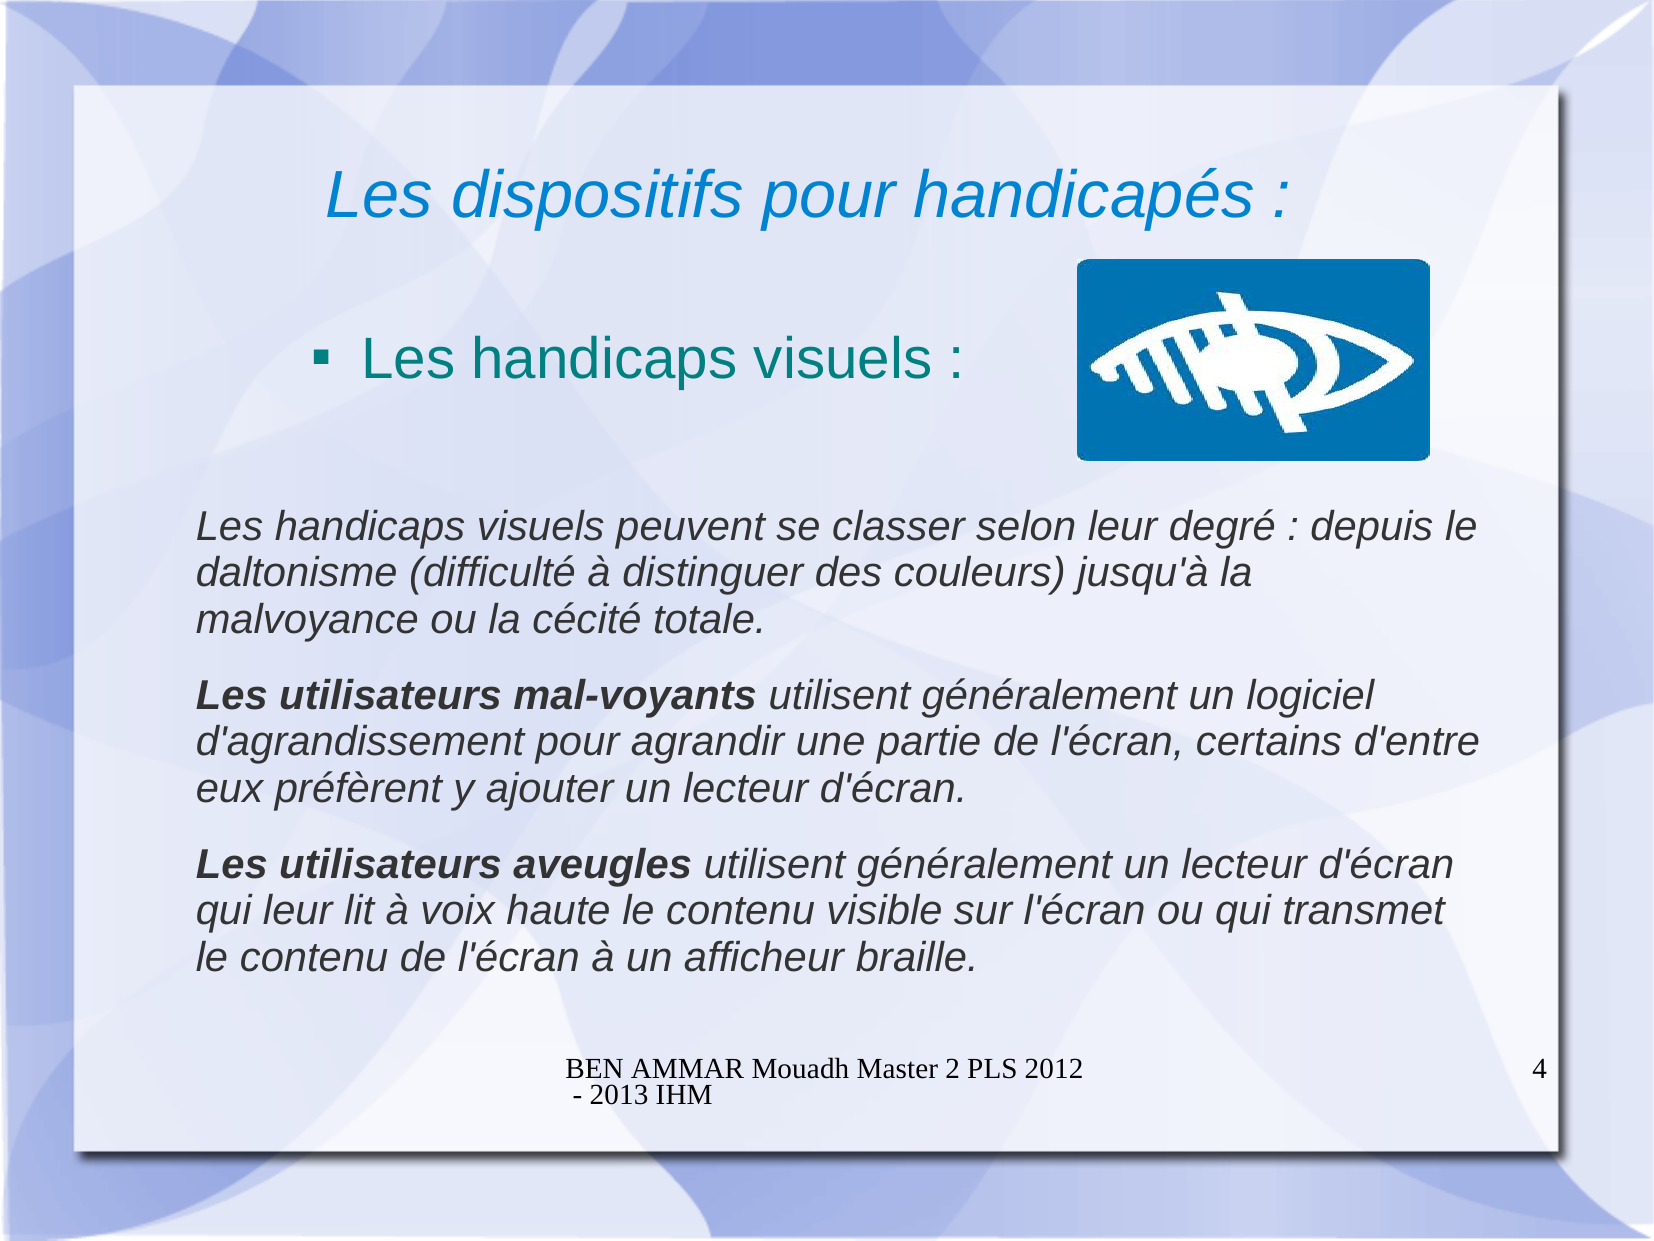

# Les dispositifs pour handicapés :
Les handicaps visuels :
Les handicaps visuels peuvent se classer selon leur degré : depuis le daltonisme (difficulté à distinguer des couleurs) jusqu'à la malvoyance ou la cécité totale.
Les utilisateurs mal-voyants utilisent généralement un logiciel d'agrandissement pour agrandir une partie de l'écran, certains d'entre eux préfèrent y ajouter un lecteur d'écran.
Les utilisateurs aveugles utilisent généralement un lecteur d'écran qui leur lit à voix haute le contenu visible sur l'écran ou qui transmet le contenu de l'écran à un afficheur braille.
BEN AMMAR Mouadh Master 2 PLS 2012 - 2013 IHM
4